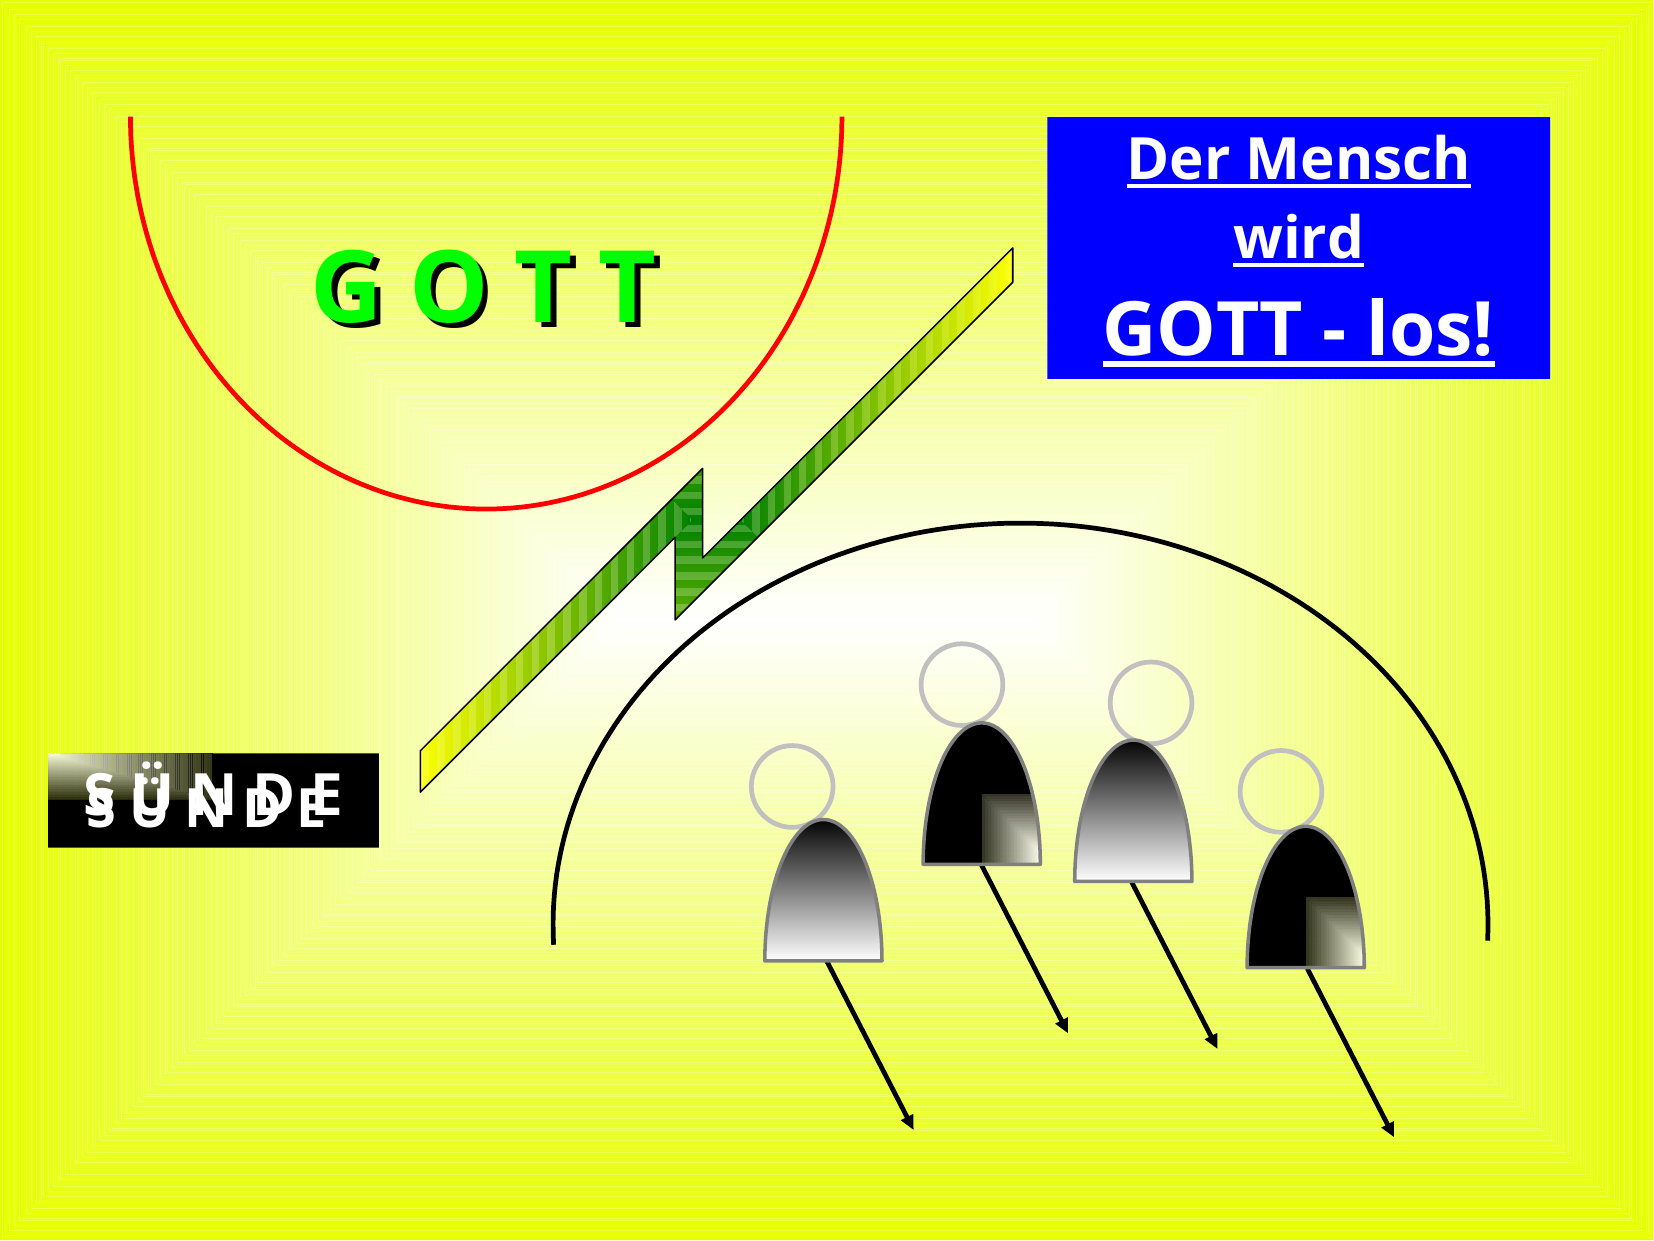

Der Mensch
wird
GOTT - los!
G O T T
S Ü N D E
S Ü N D E